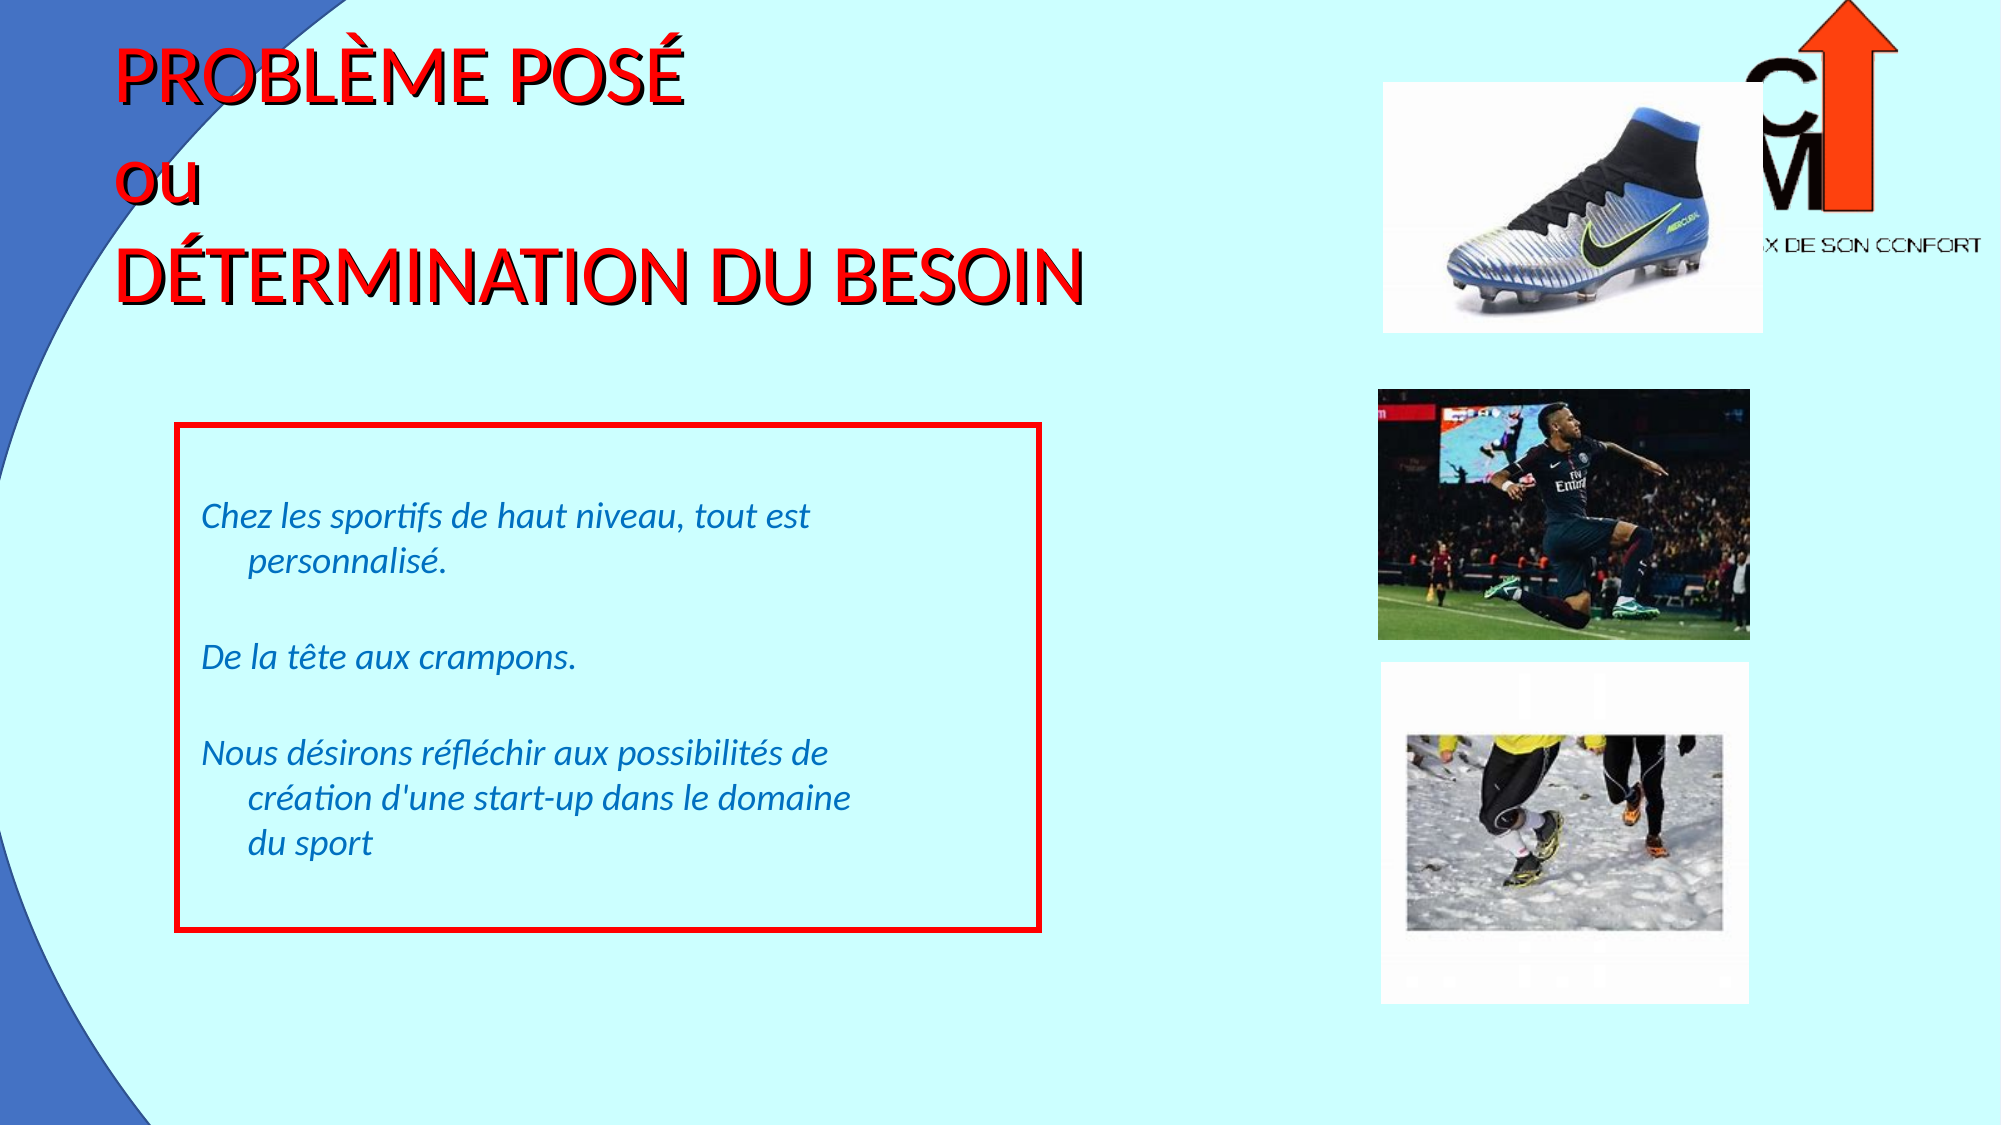

PROBLÈME POSÉ
ou
DÉTERMINATION DU BESOIN
Chez les sportifs de haut niveau, tout est personnalisé.
De la tête aux crampons.
Nous désirons réfléchir aux possibilités de création d'une start-up dans le domaine du sport
F